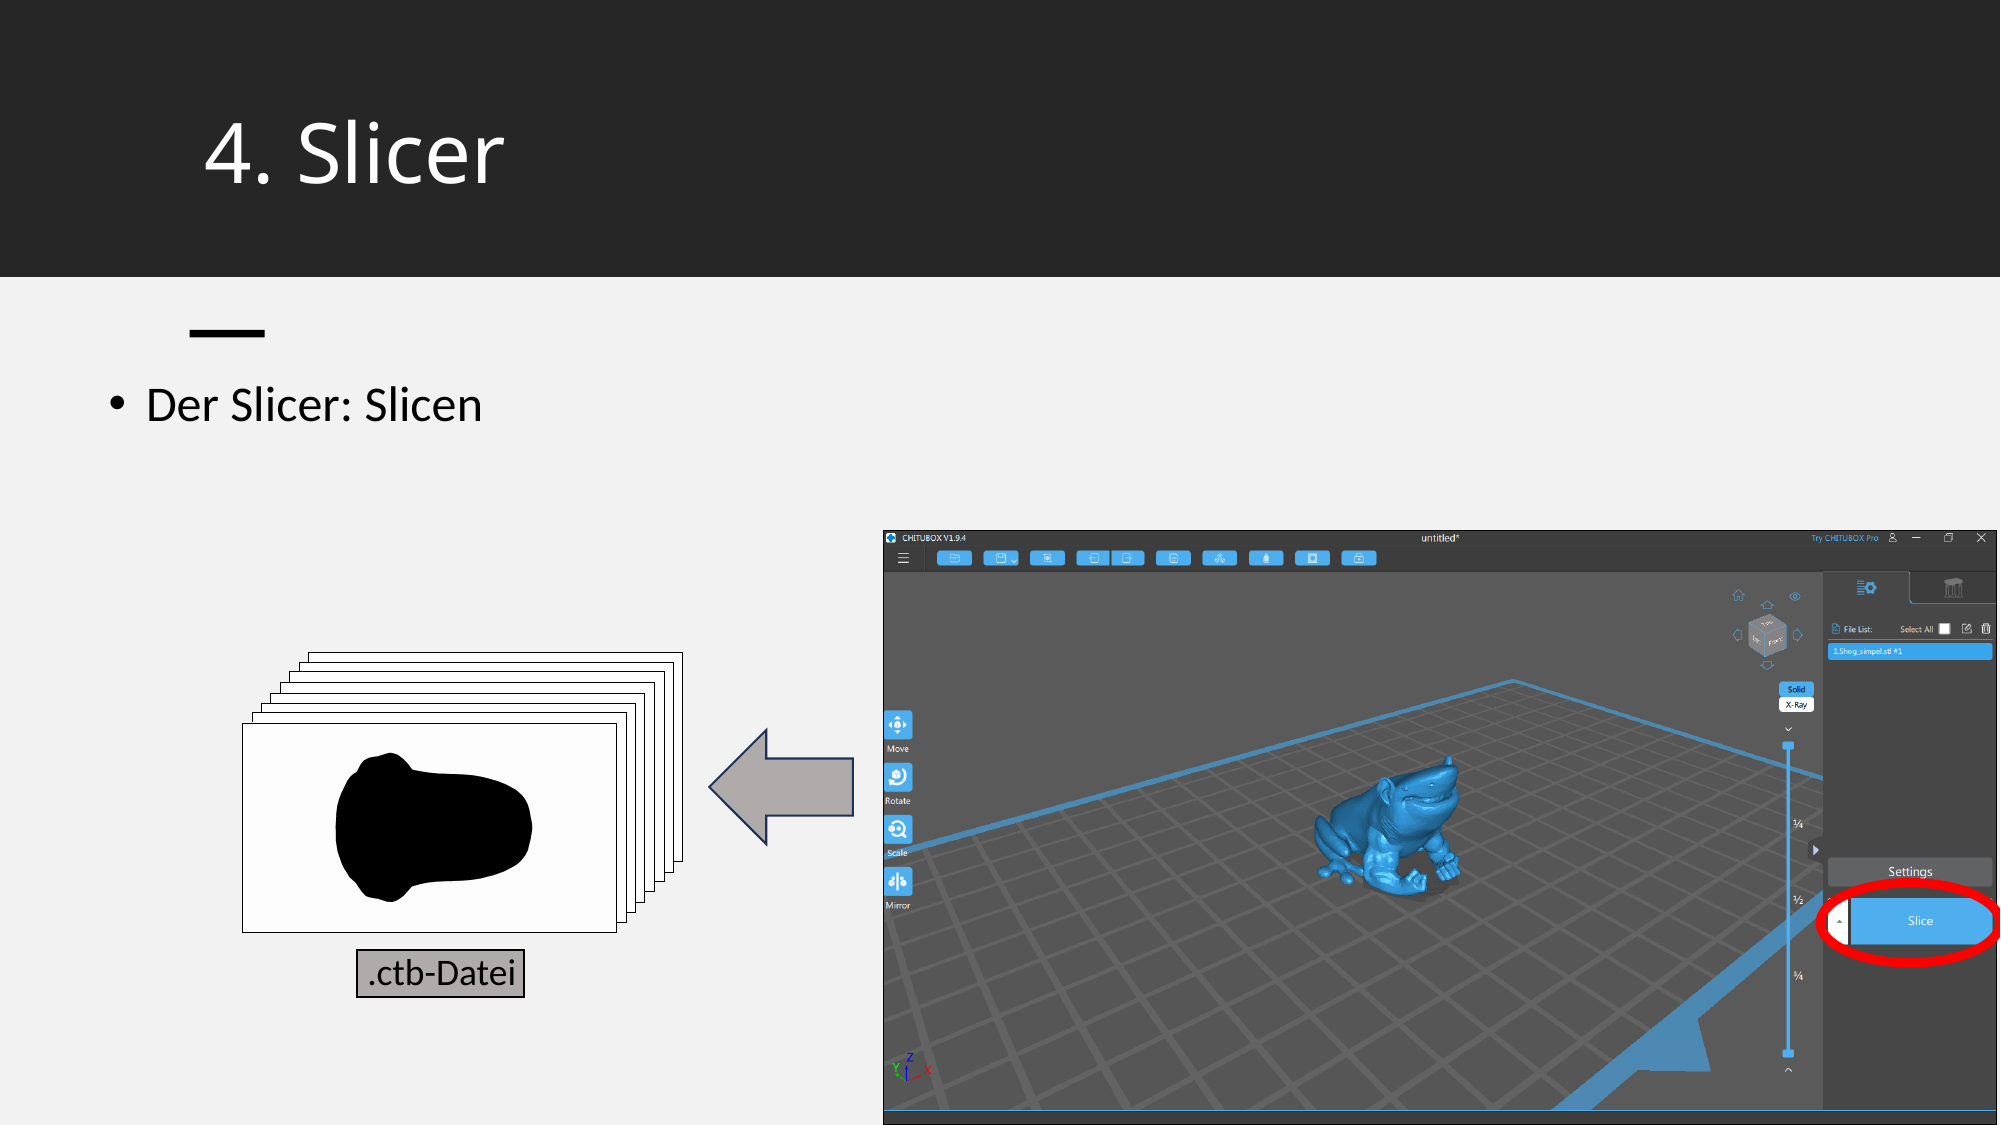

# 4. Slicer
Der Slicer: Slicen
.ctb-Datei